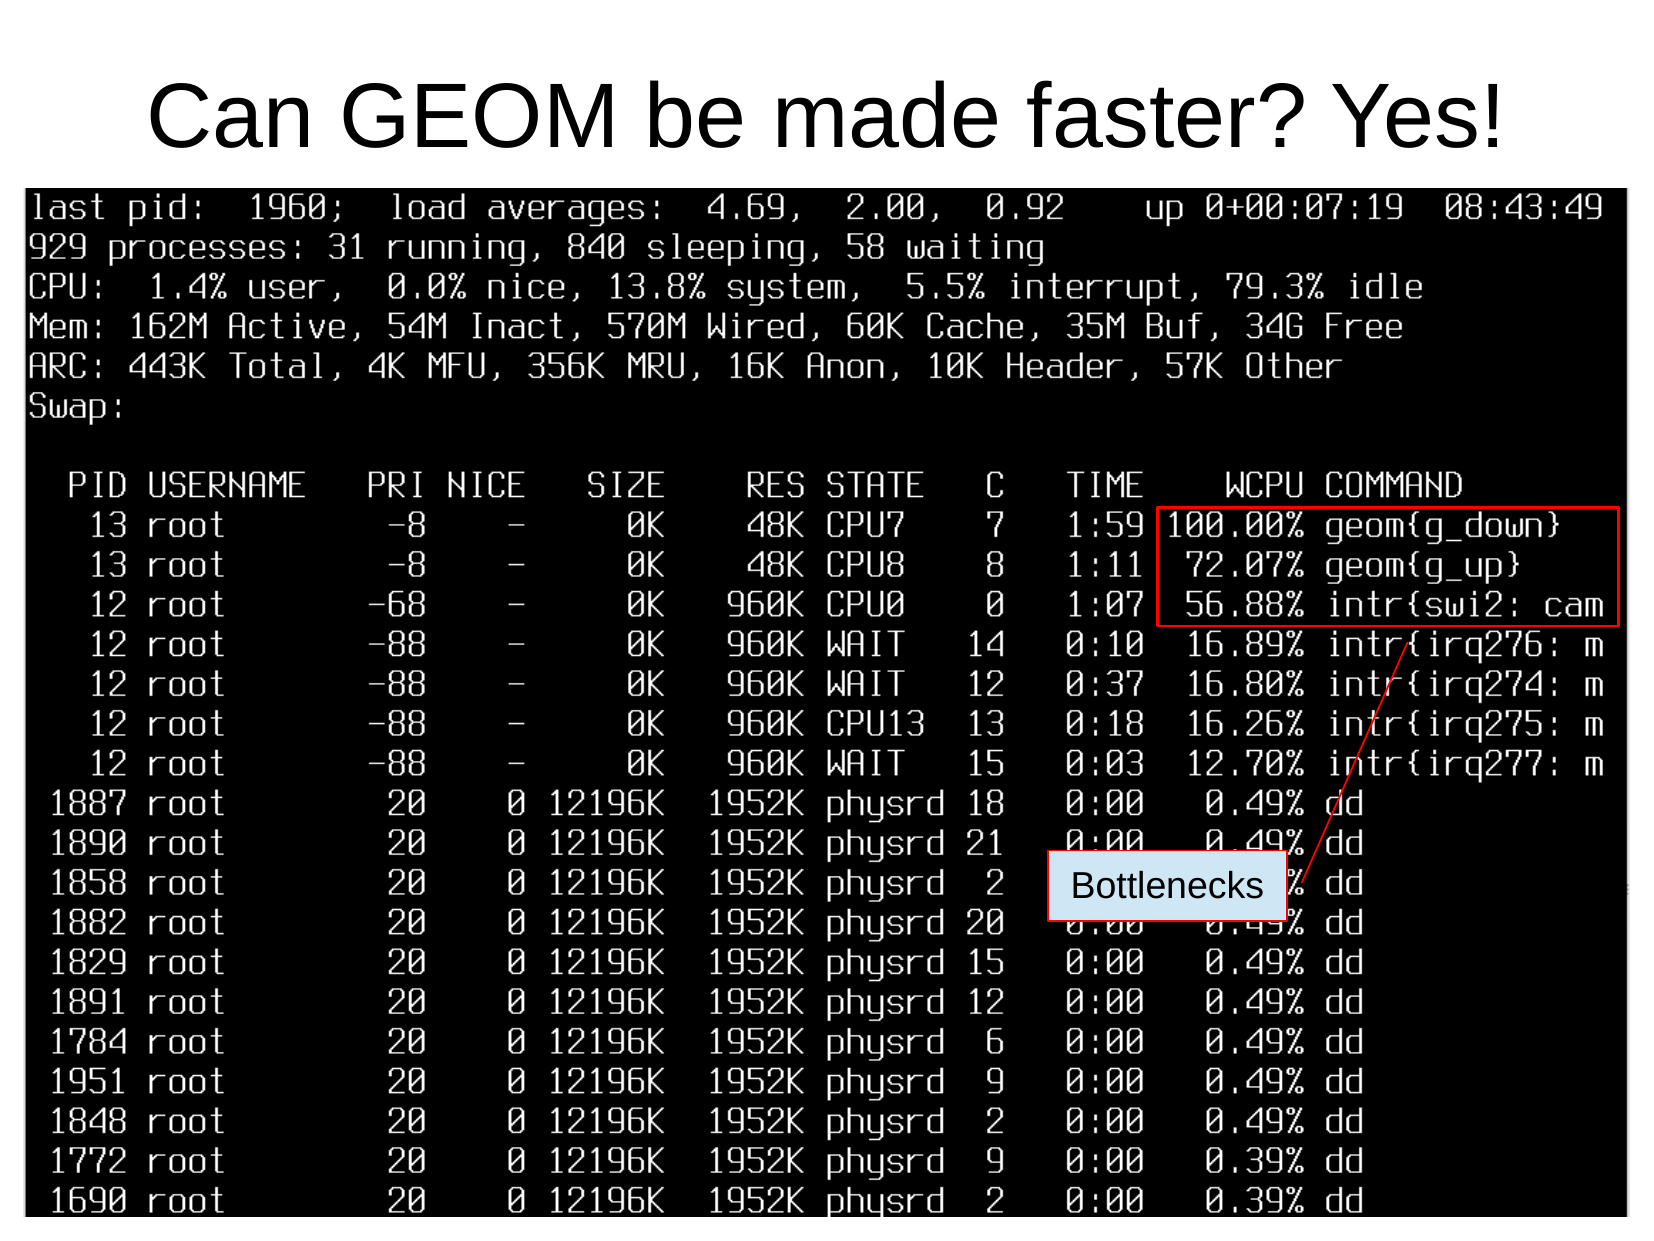

# Can GEOM be made faster? Yes!
Bottlenecks